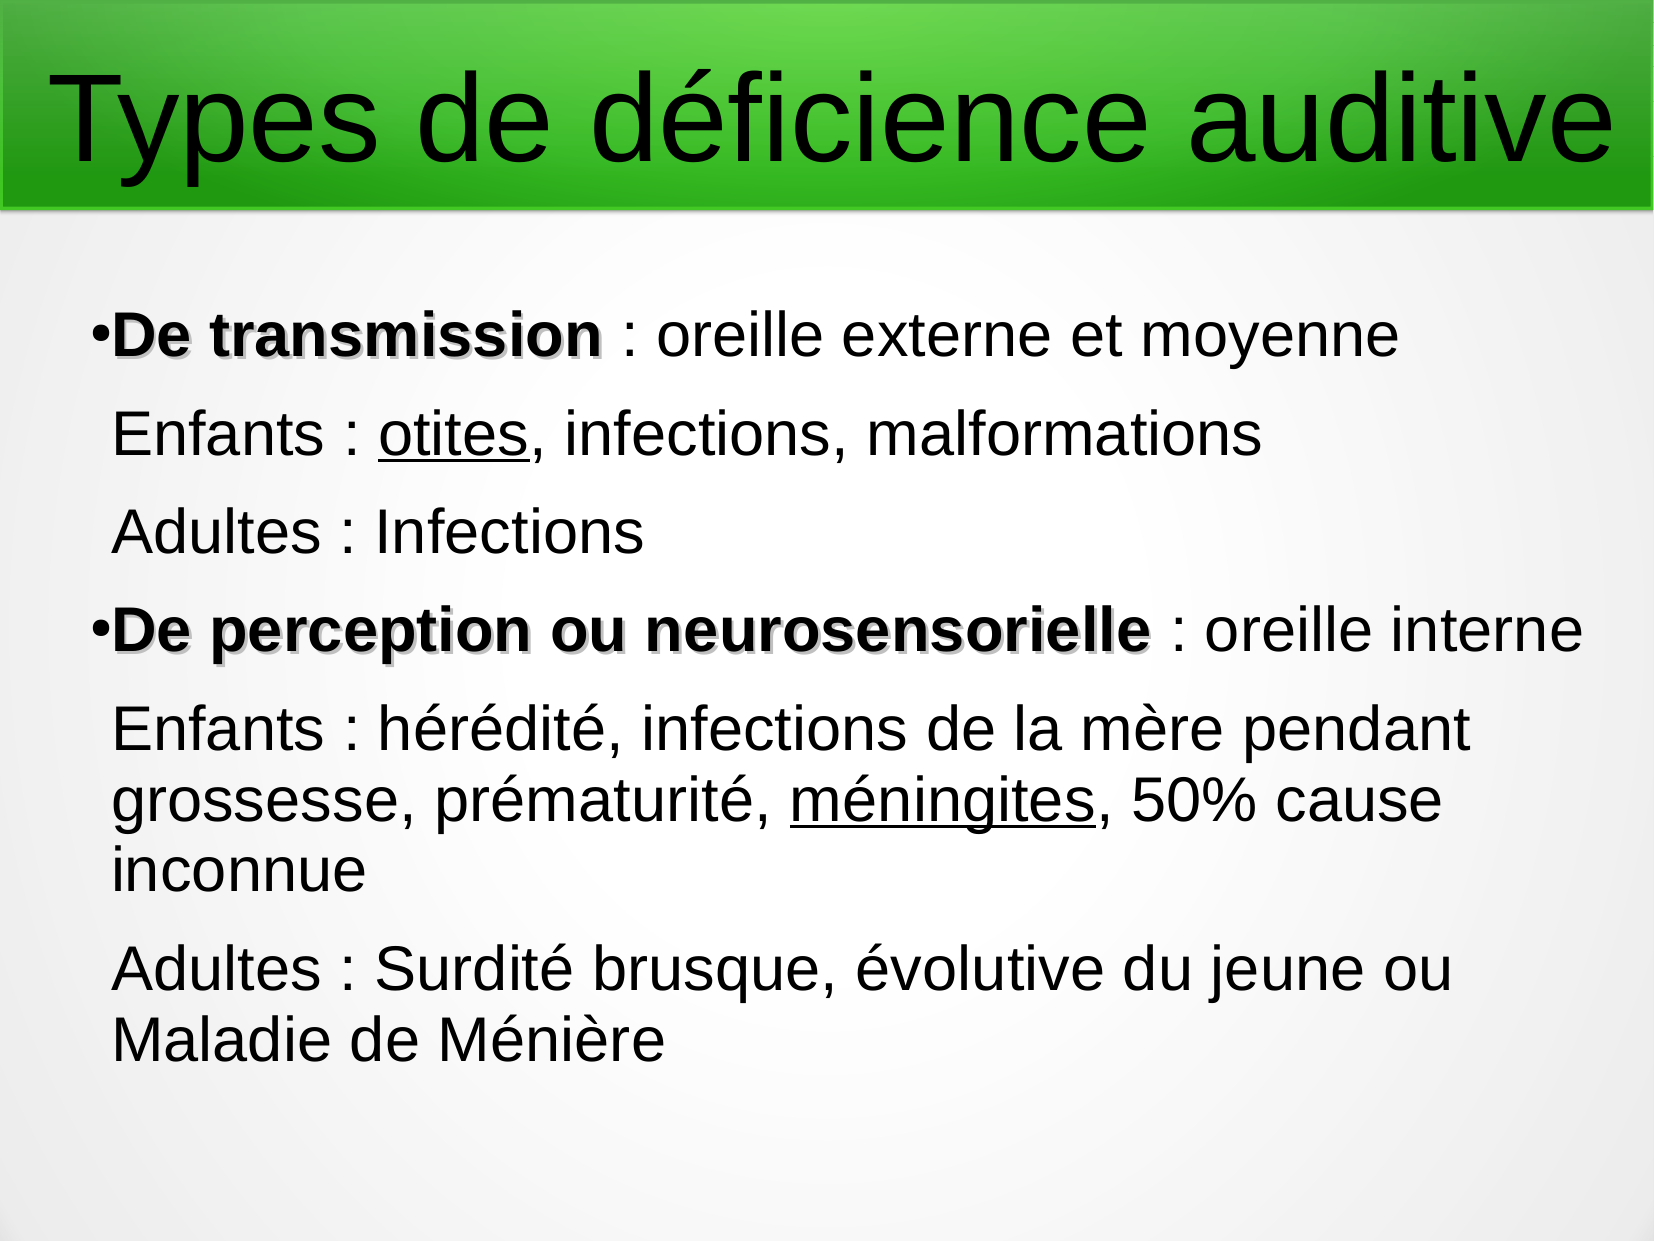

# Types de déficience auditive
De transmission : oreille externe et moyenne
Enfants : otites, infections, malformations
Adultes : Infections
De perception ou neurosensorielle : oreille interne
Enfants : hérédité, infections de la mère pendant grossesse, prématurité, méningites, 50% cause inconnue
Adultes : Surdité brusque, évolutive du jeune ou Maladie de Ménière